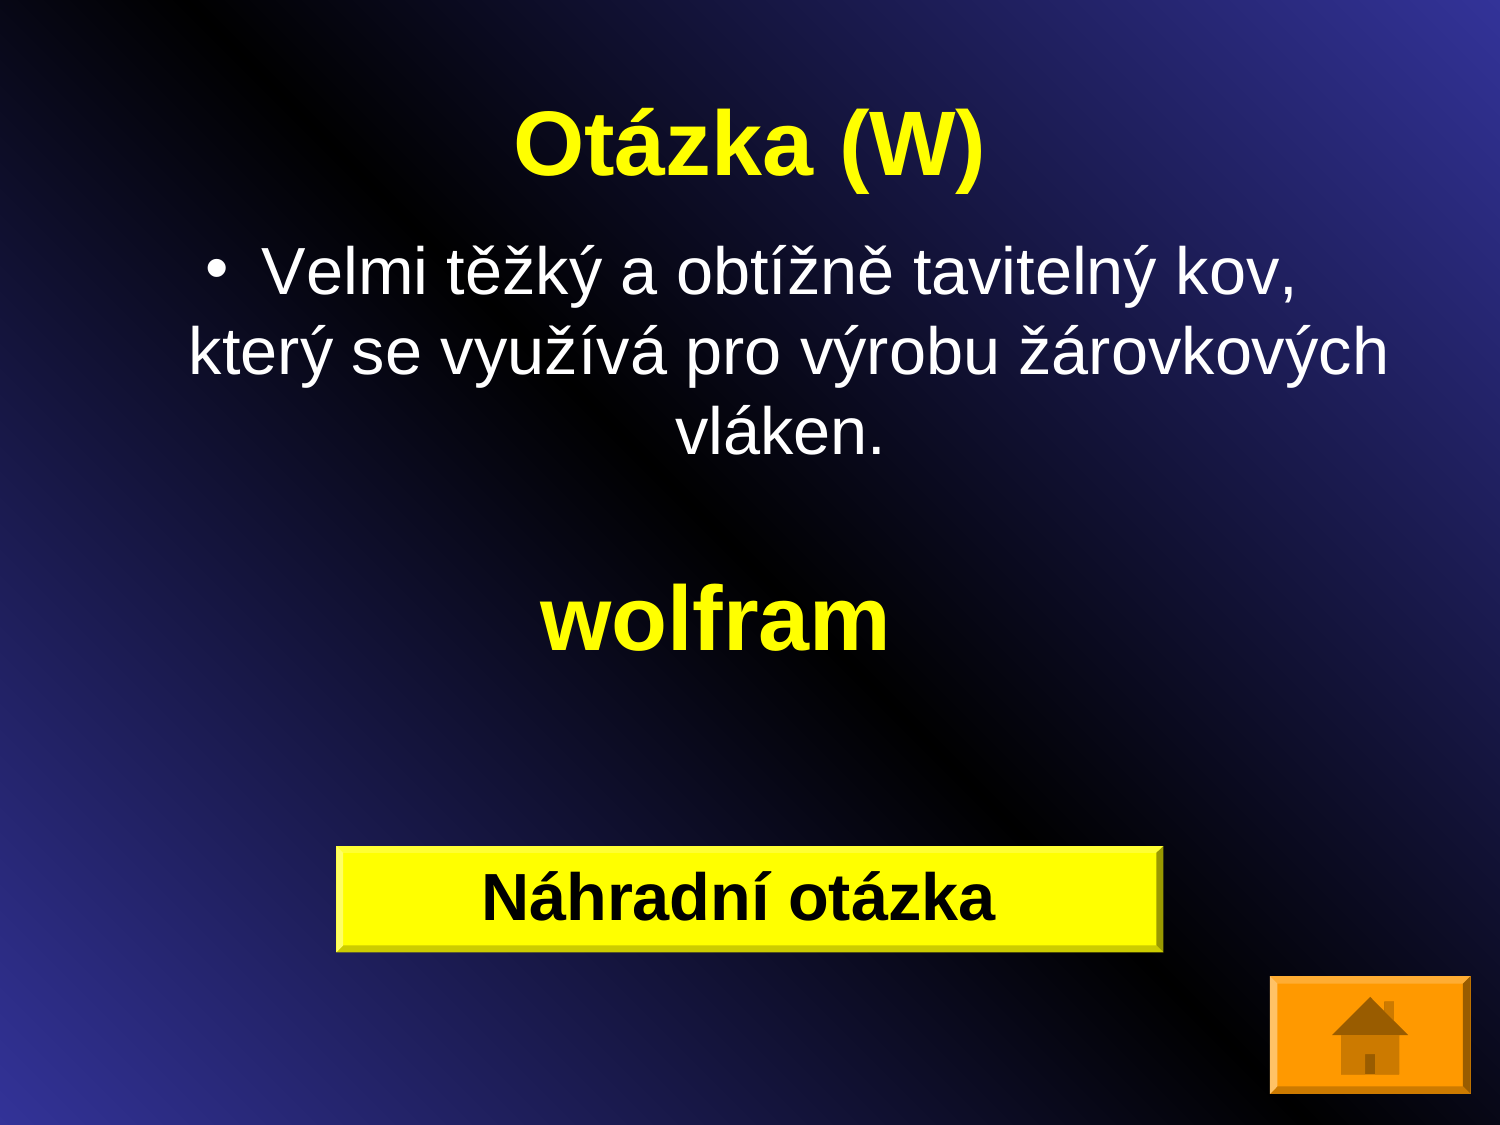

# Otázka (W)
Velmi těžký a obtížně tavitelný kov,
který se využívá pro výrobu žárovkových vláken.
wolfram
Náhradní otázka